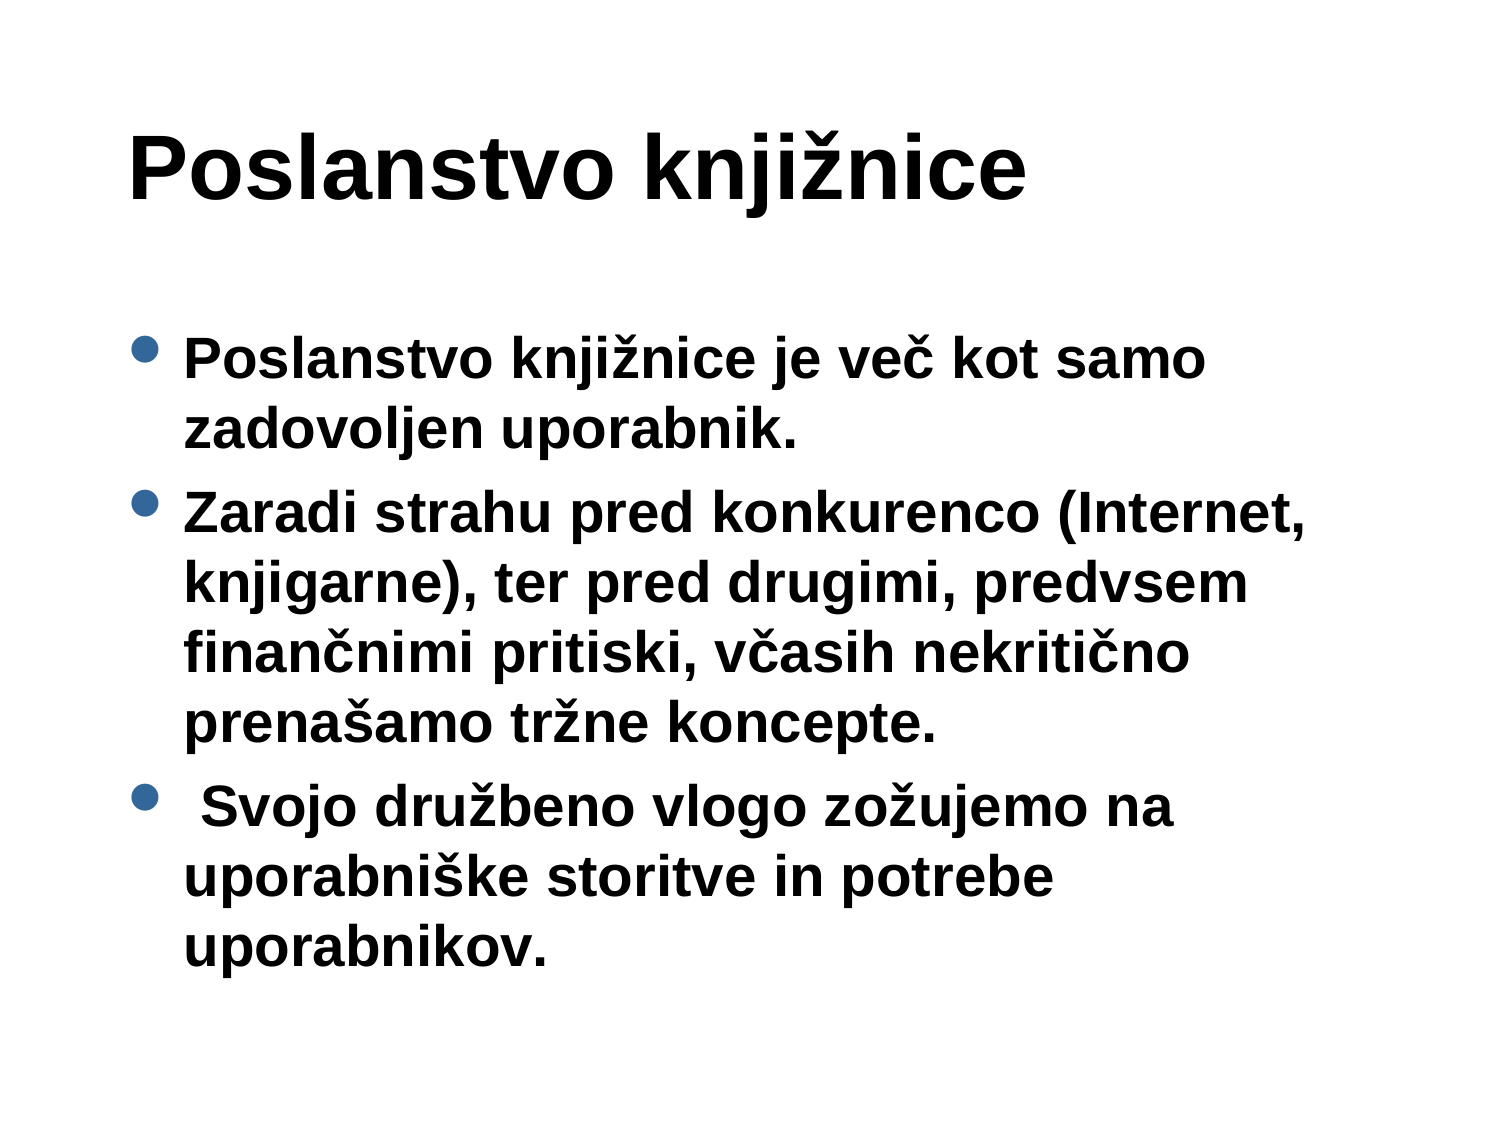

# Poslanstvo knjižnice
Poslanstvo knjižnice je več kot samo zadovoljen uporabnik.
Zaradi strahu pred konkurenco (Internet, knjigarne), ter pred drugimi, predvsem finančnimi pritiski, včasih nekritično prenašamo tržne koncepte.
 Svojo družbeno vlogo zožujemo na uporabniške storitve in potrebe uporabnikov.